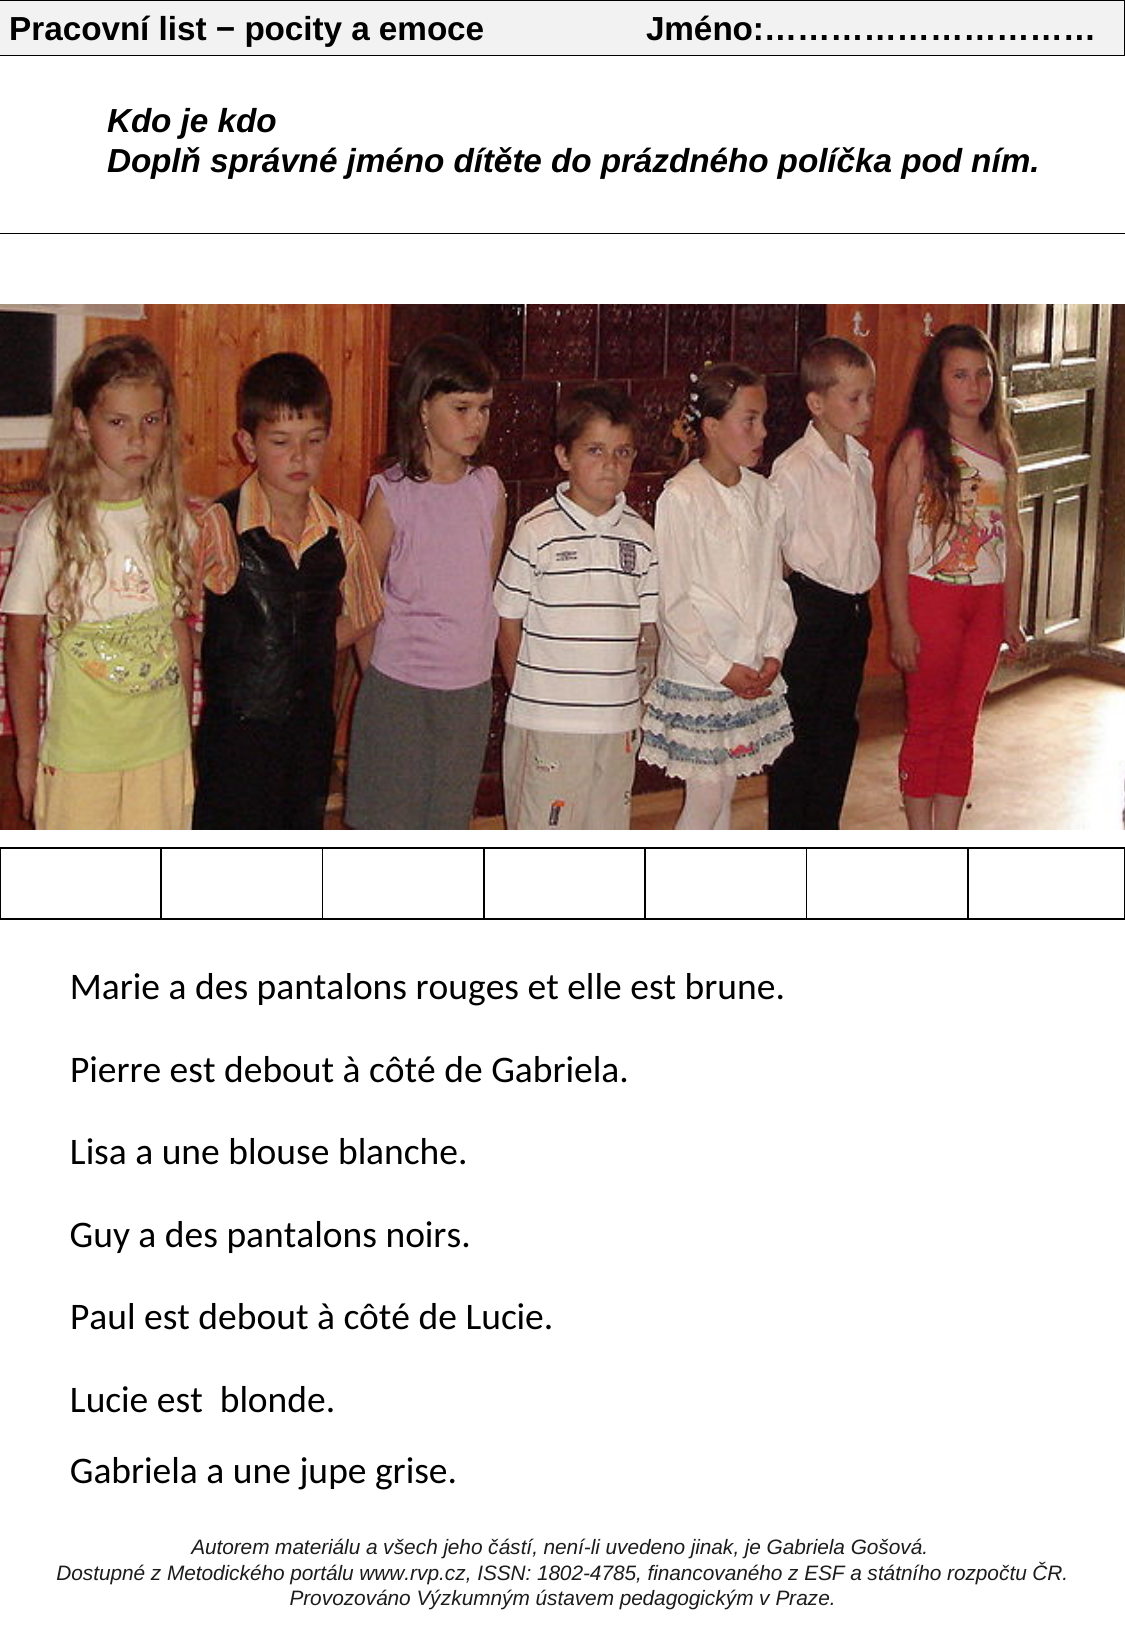

Pracovní list − pocity a emoce 	 Jméno:…………………………
Kdo je kdo
Doplň správné jméno dítěte do prázdného políčka pod ním.
Marie a des pantalons rouges et elle est brune.
Pierre est debout à côté de Gabriela.
Lisa a une blouse blanche.
Guy a des pantalons noirs.
Paul est debout à côté de Lucie.
Lucie est blonde.
Gabriela a une jupe grise.
Autorem materiálu a všech jeho částí, není-li uvedeno jinak, je Gabriela Gošová.
Dostupné z Metodického portálu www.rvp.cz, ISSN: 1802-4785, financovaného z ESF a státního rozpočtu ČR. Provozováno Výzkumným ústavem pedagogickým v Praze.